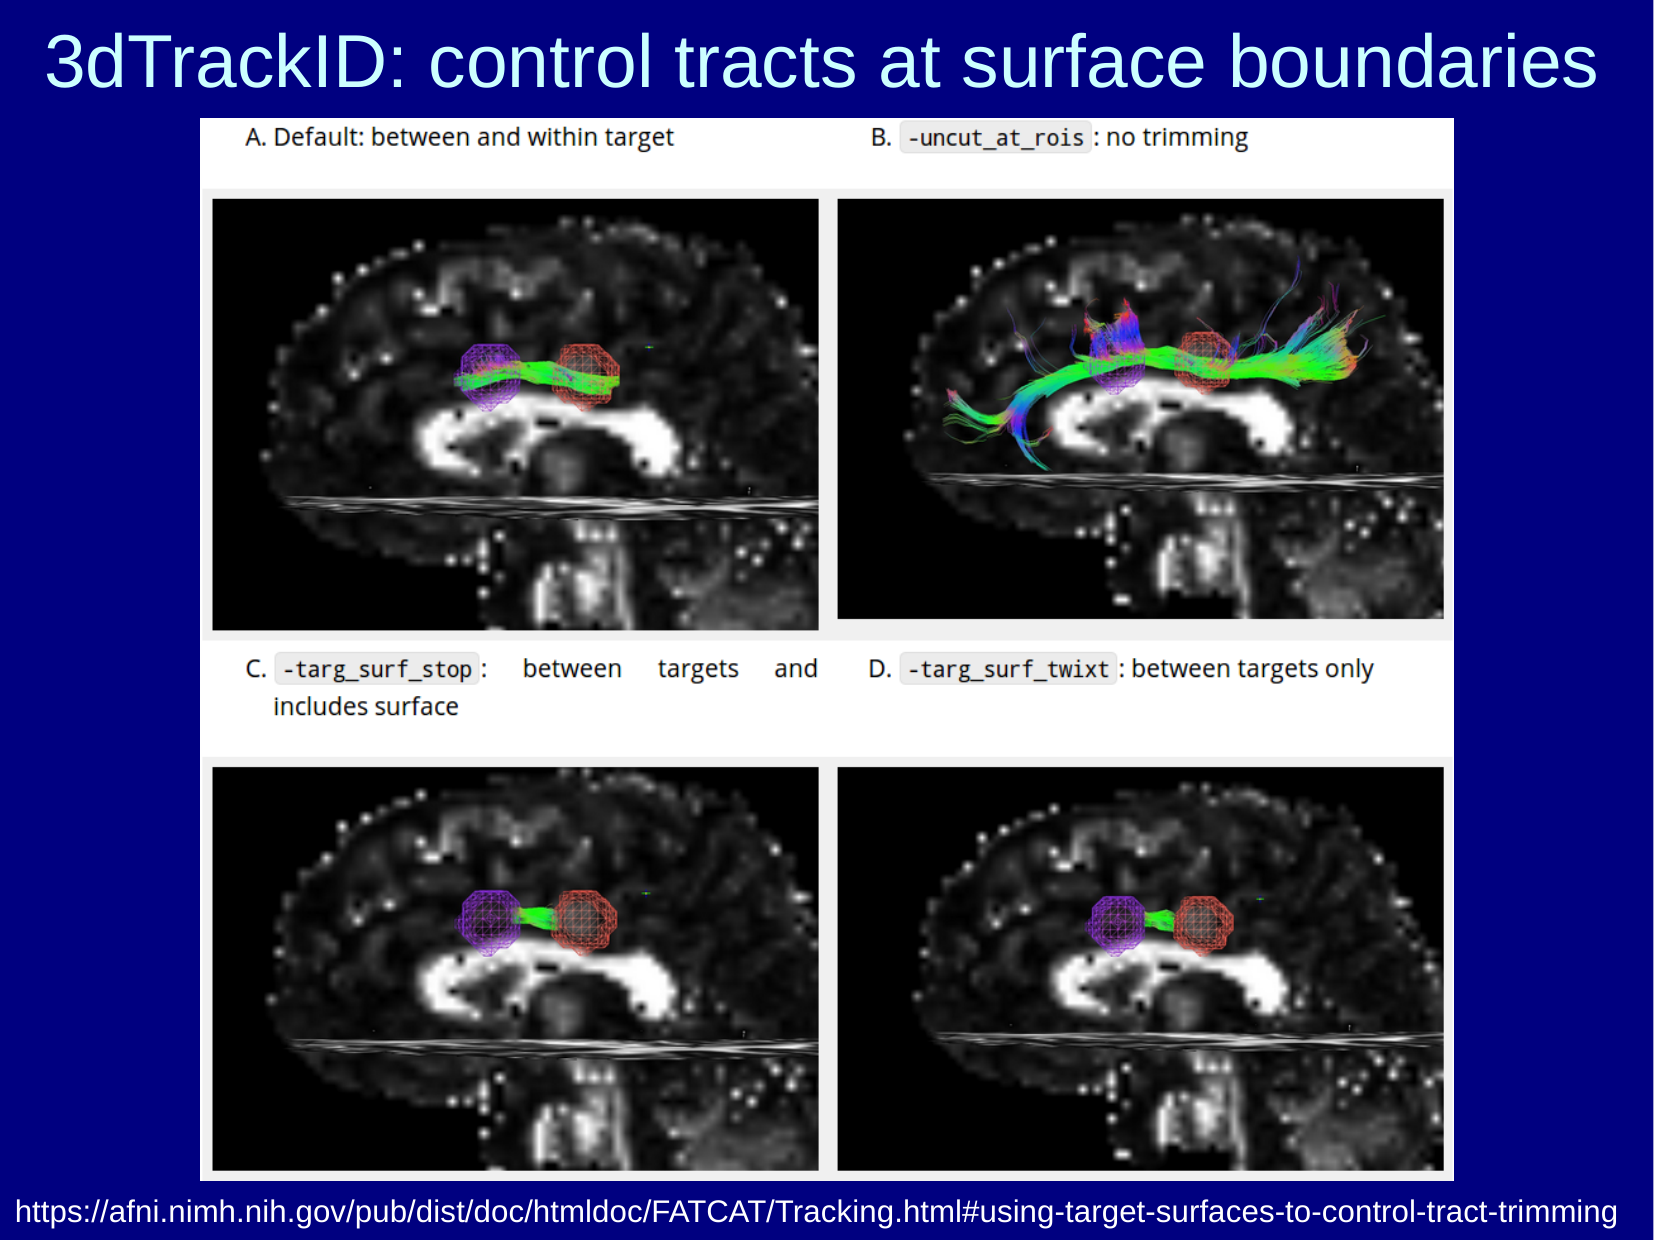

# 3dTrackID: control tracts at surface boundaries
https://afni.nimh.nih.gov/pub/dist/doc/htmldoc/FATCAT/Tracking.html#using-target-surfaces-to-control-tract-trimming